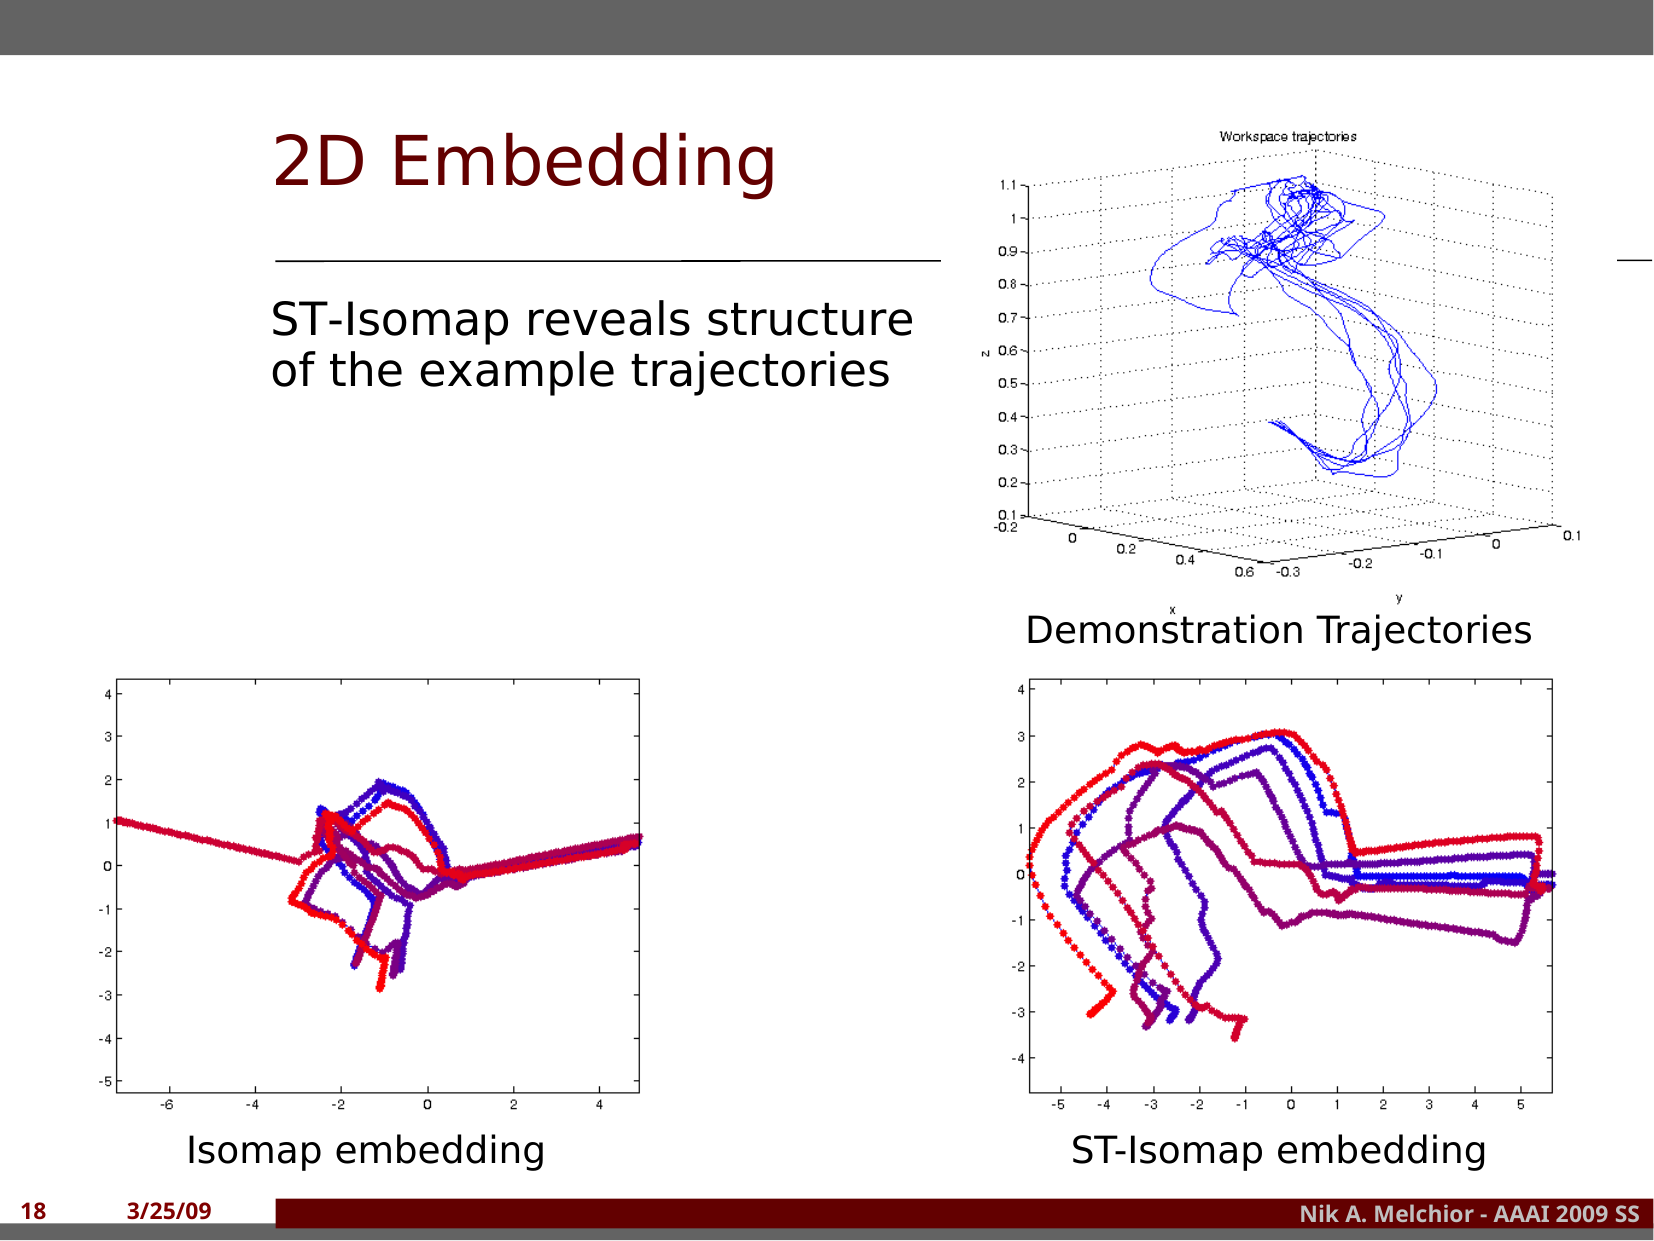

# 2D Embedding
ST-Isomap reveals structure of the example trajectories
Demonstration Trajectories
Isomap embedding
ST-Isomap embedding
18
3/25/09
Nik A. Melchior - AAAI 2009 SS